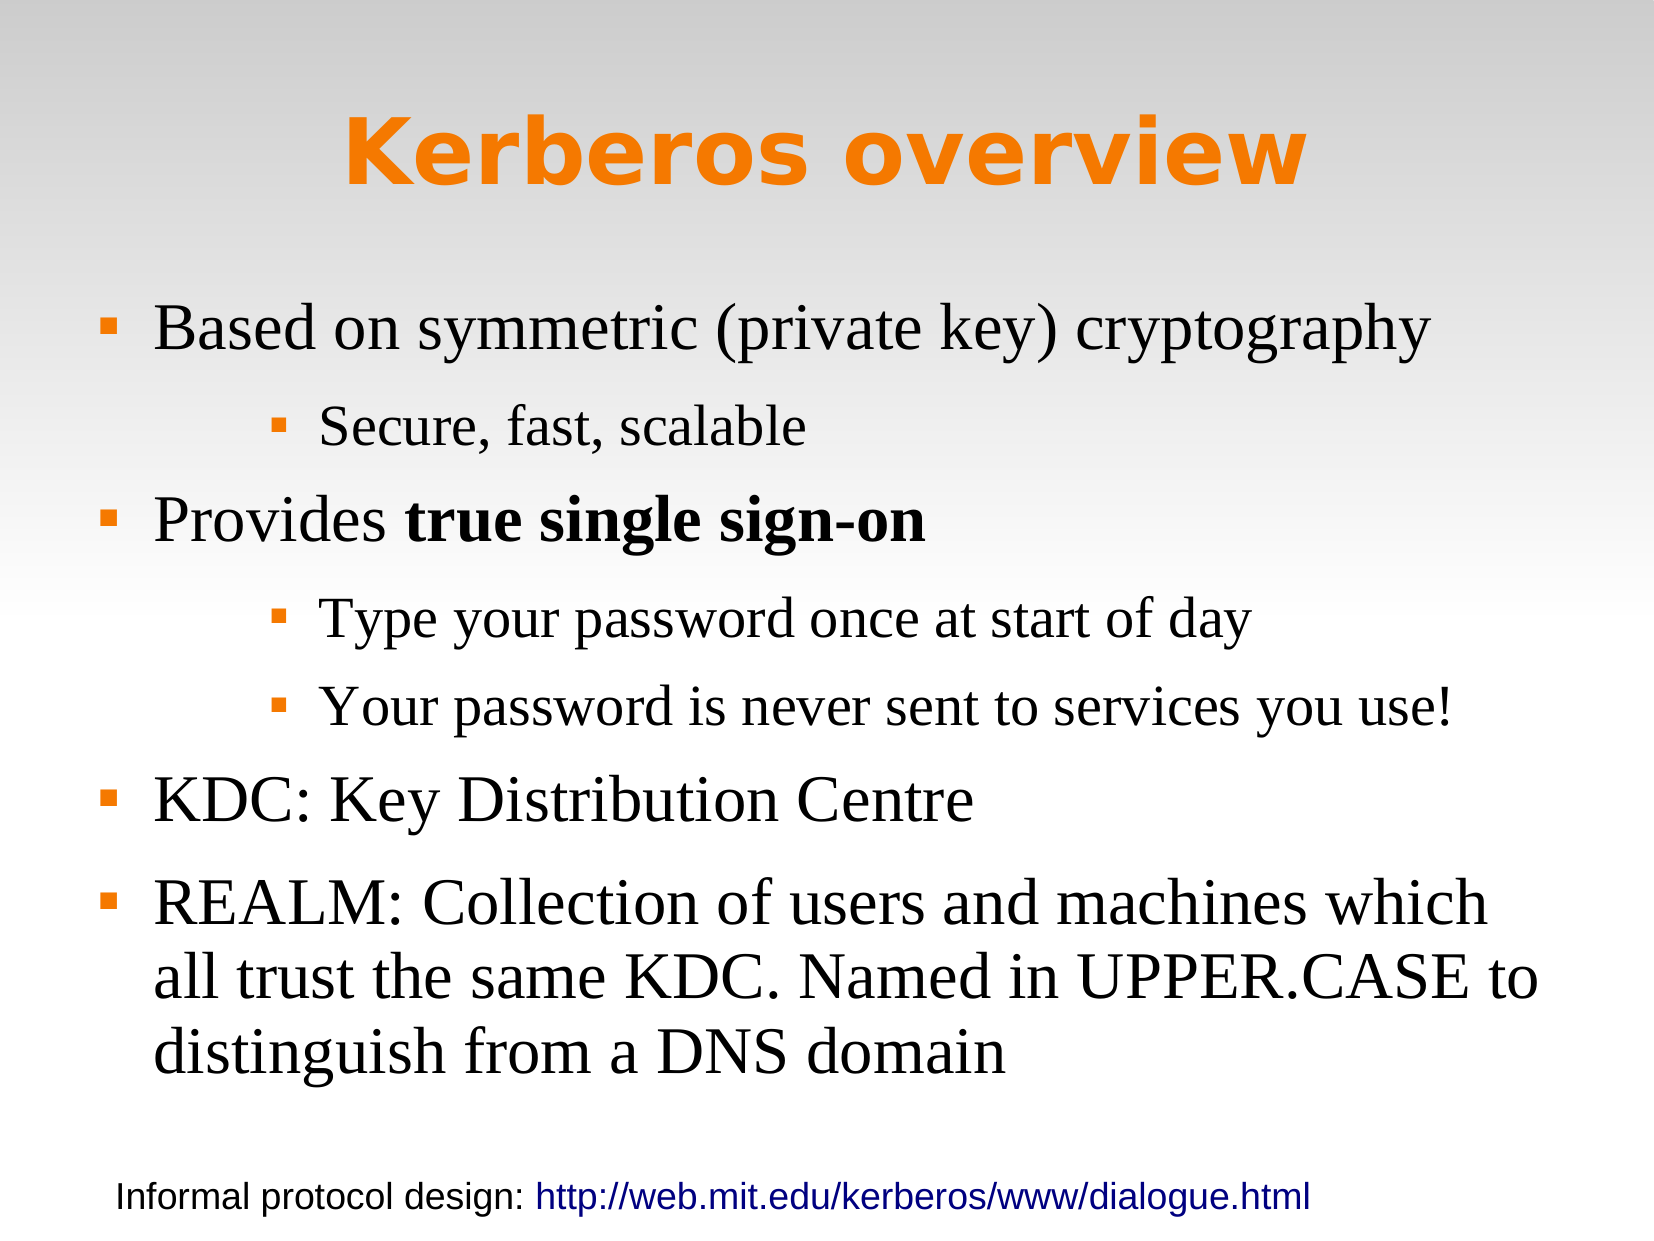

# Kerberos overview
Based on symmetric (private key) cryptography
Secure, fast, scalable
Provides true single sign-on
Type your password once at start of day
Your password is never sent to services you use!
KDC: Key Distribution Centre
REALM: Collection of users and machines which all trust the same KDC. Named in UPPER.CASE to distinguish from a DNS domain
Informal protocol design: http://web.mit.edu/kerberos/www/dialogue.html